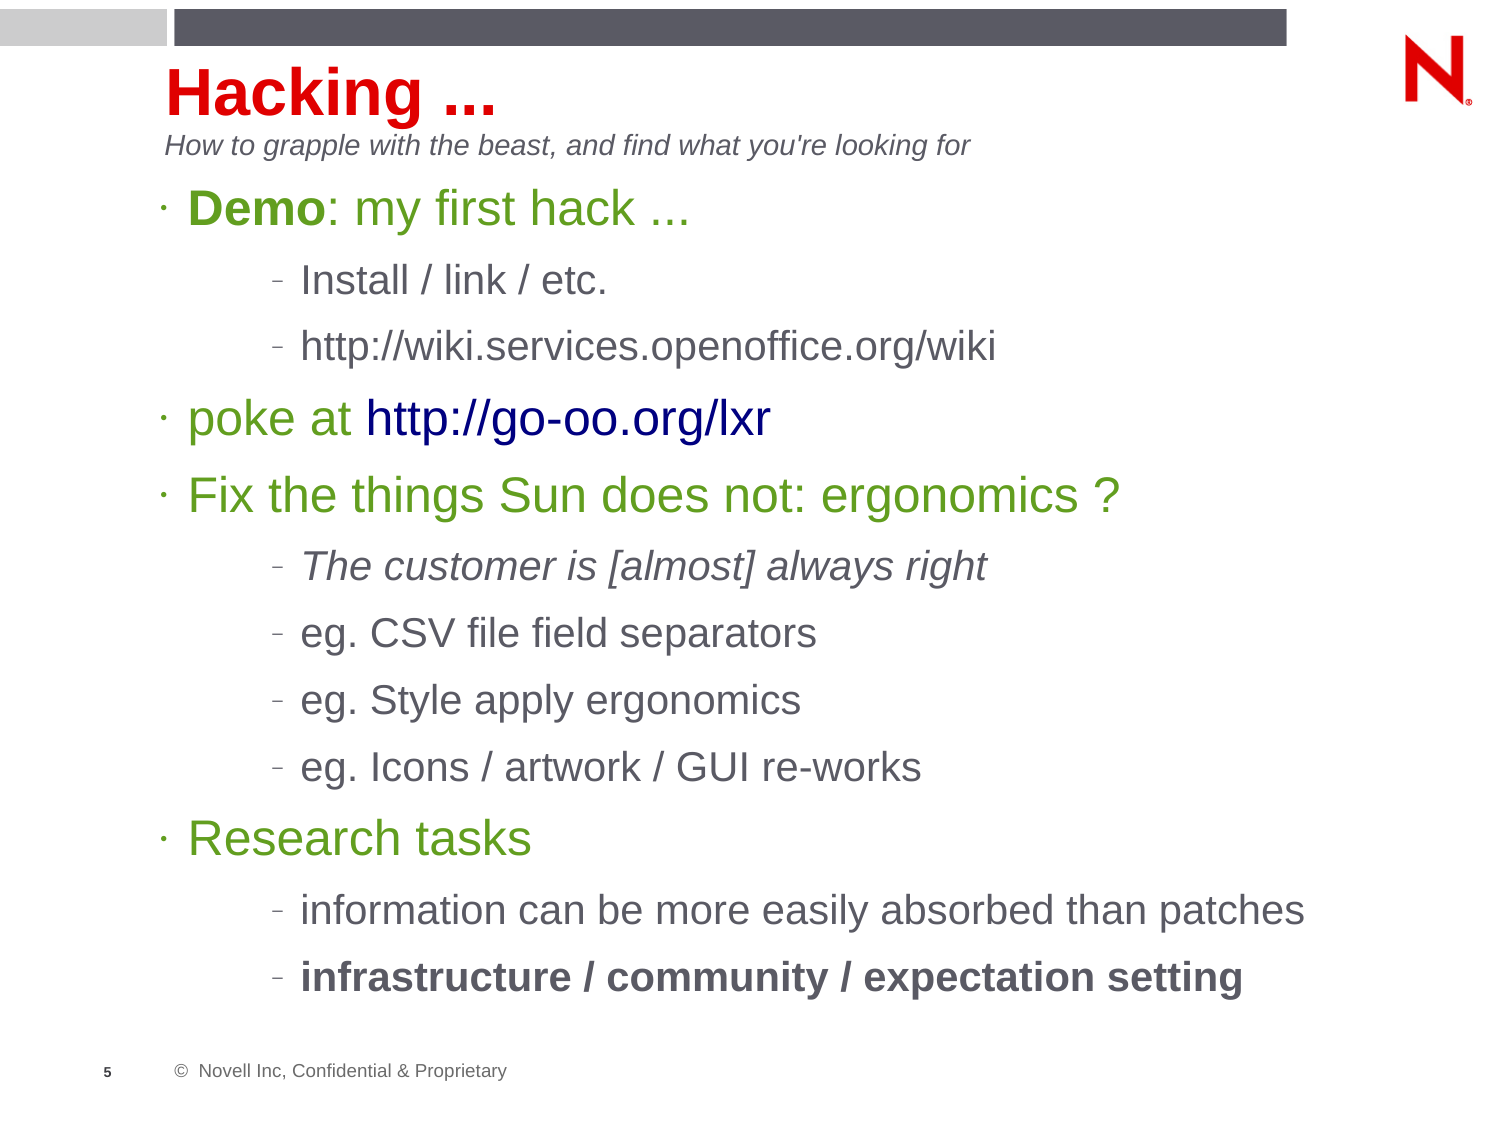

# Hacking ...
How to grapple with the beast, and find what you're looking for
Demo: my first hack ...
Install / link / etc.
http://wiki.services.openoffice.org/wiki
poke at http://go-oo.org/lxr
Fix the things Sun does not: ergonomics ?
The customer is [almost] always right
eg. CSV file field separators
eg. Style apply ergonomics
eg. Icons / artwork / GUI re-works
Research tasks
information can be more easily absorbed than patches
infrastructure / community / expectation setting